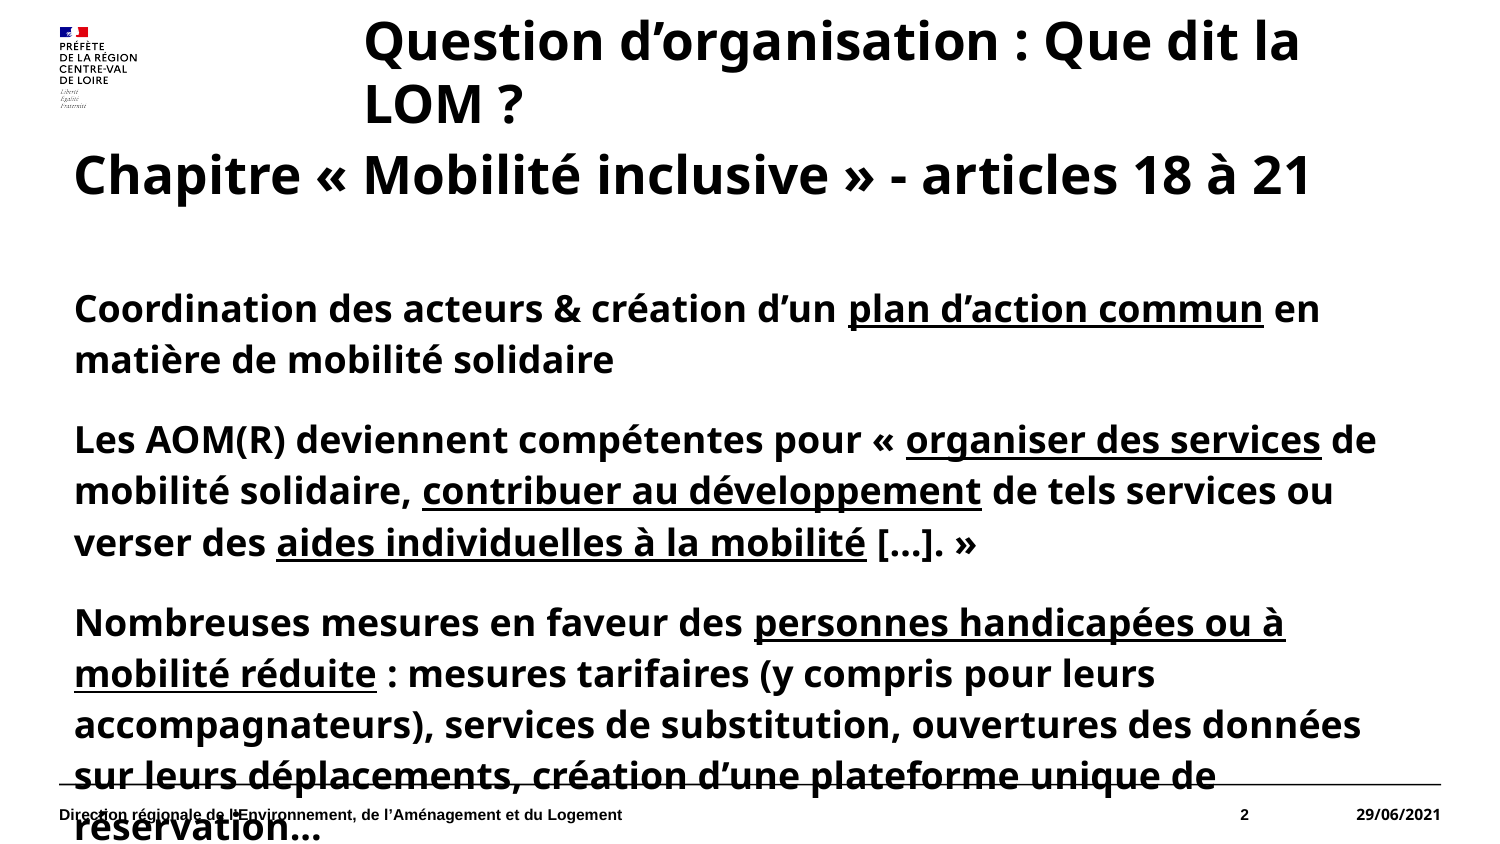

# Question d’organisation : Que dit la LOM ?
Chapitre « Mobilité inclusive » - articles 18 à 21
Coordination des acteurs & création d’un plan d’action commun en matière de mobilité solidaire
Les AOM(R) deviennent compétentes pour « organiser des services de mobilité solidaire, contribuer au développement de tels services ou verser des aides individuelles à la mobilité […]. »
Nombreuses mesures en faveur des personnes handicapées ou à mobilité réduite : mesures tarifaires (y compris pour leurs accompagnateurs), services de substitution, ouvertures des données sur leurs déplacements, création d’une plateforme unique de réservation...
29/06/2021